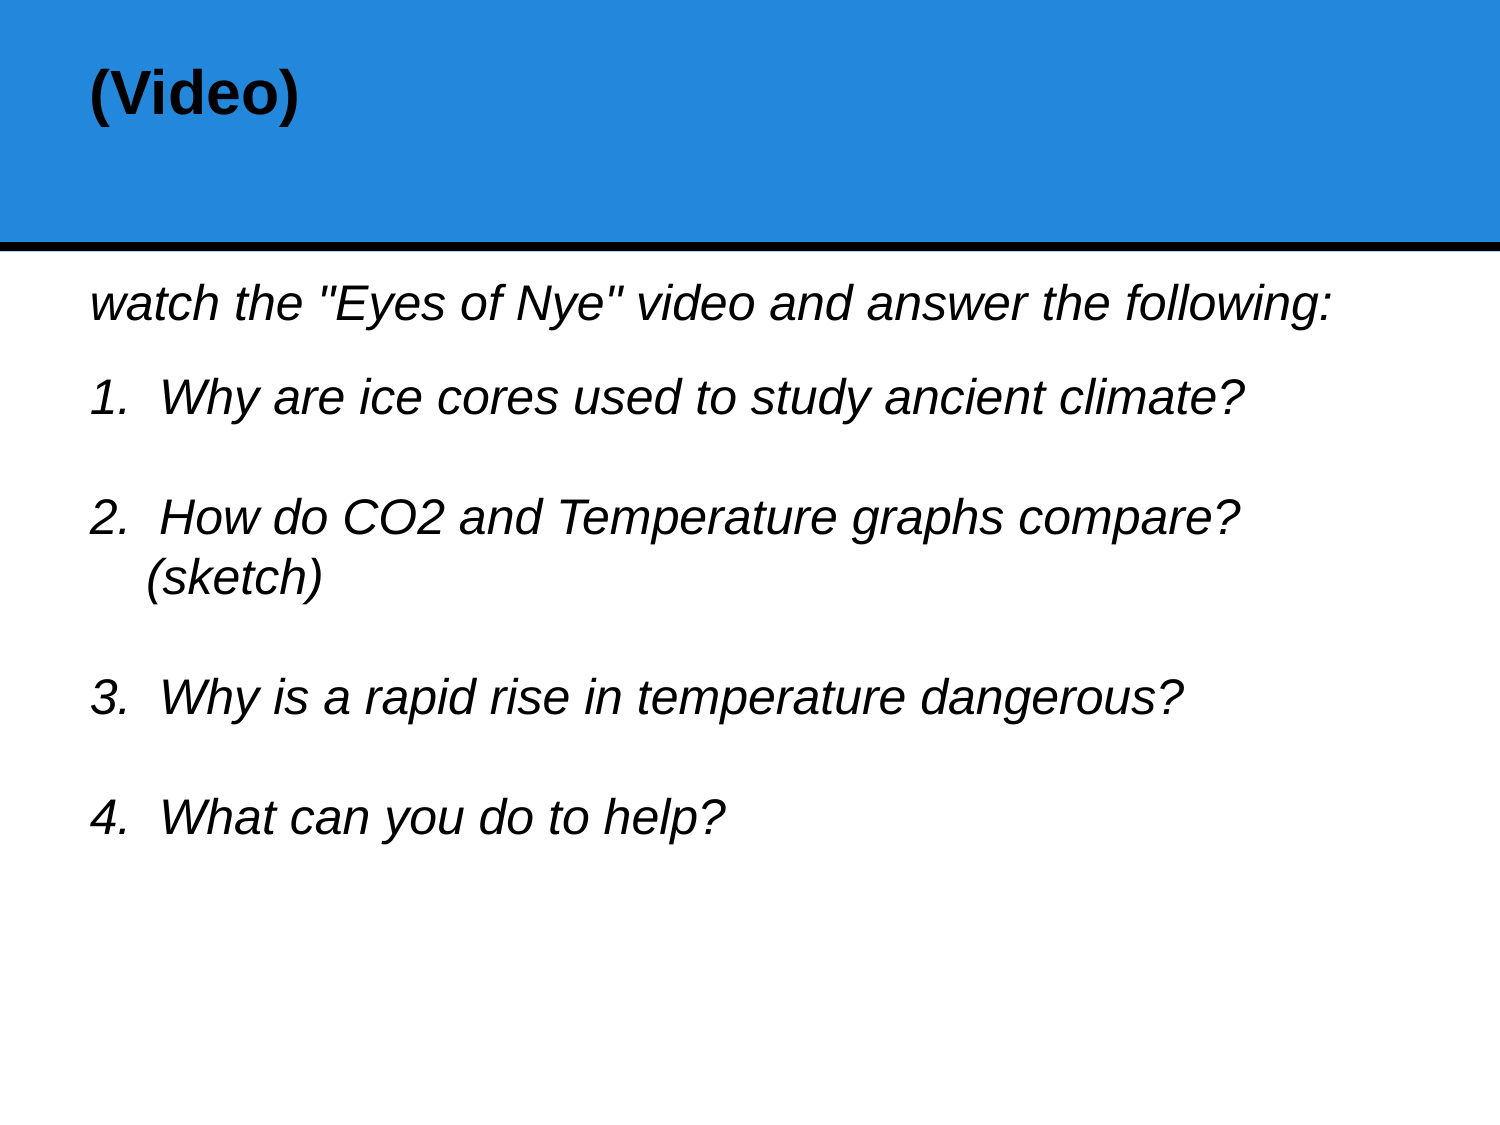

(Video)
watch the "Eyes of Nye" video and answer the following:
1. Why are ice cores used to study ancient climate?
2. How do CO2 and Temperature graphs compare? (sketch)
3. Why is a rapid rise in temperature dangerous?
4. What can you do to help?